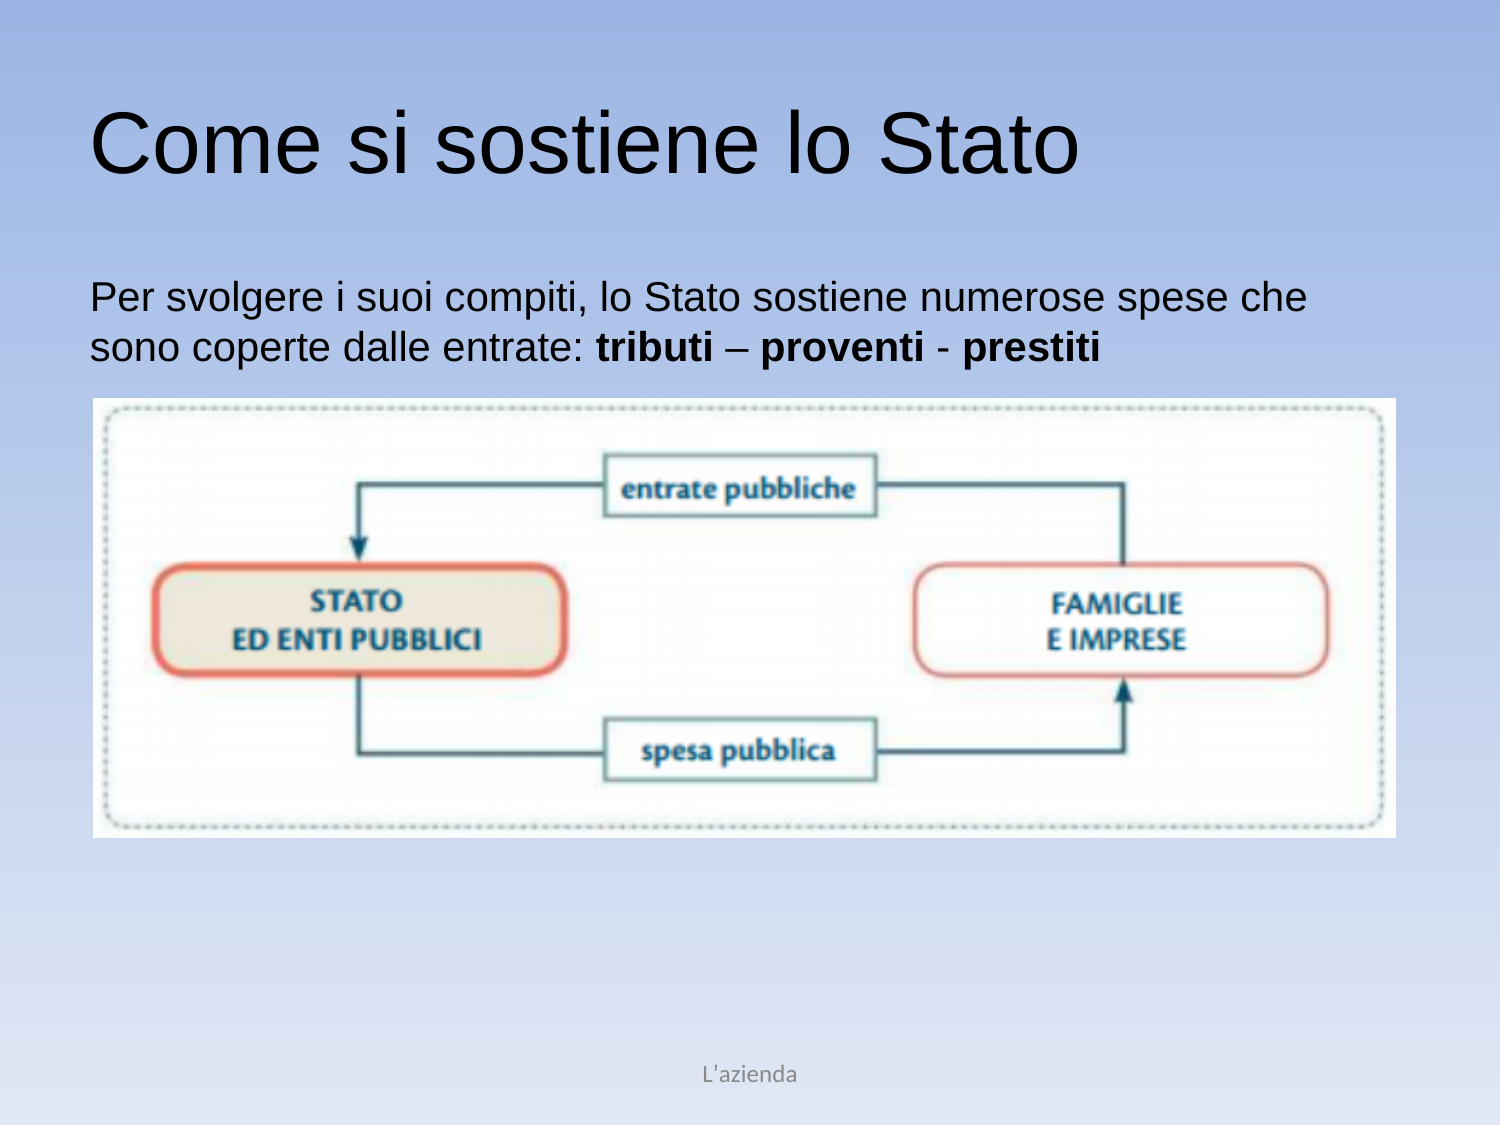

Come si sostiene lo Stato
Per svolgere i suoi compiti, lo Stato sostiene numerose spese che sono coperte dalle entrate: tributi – proventi - prestiti
L’azienda